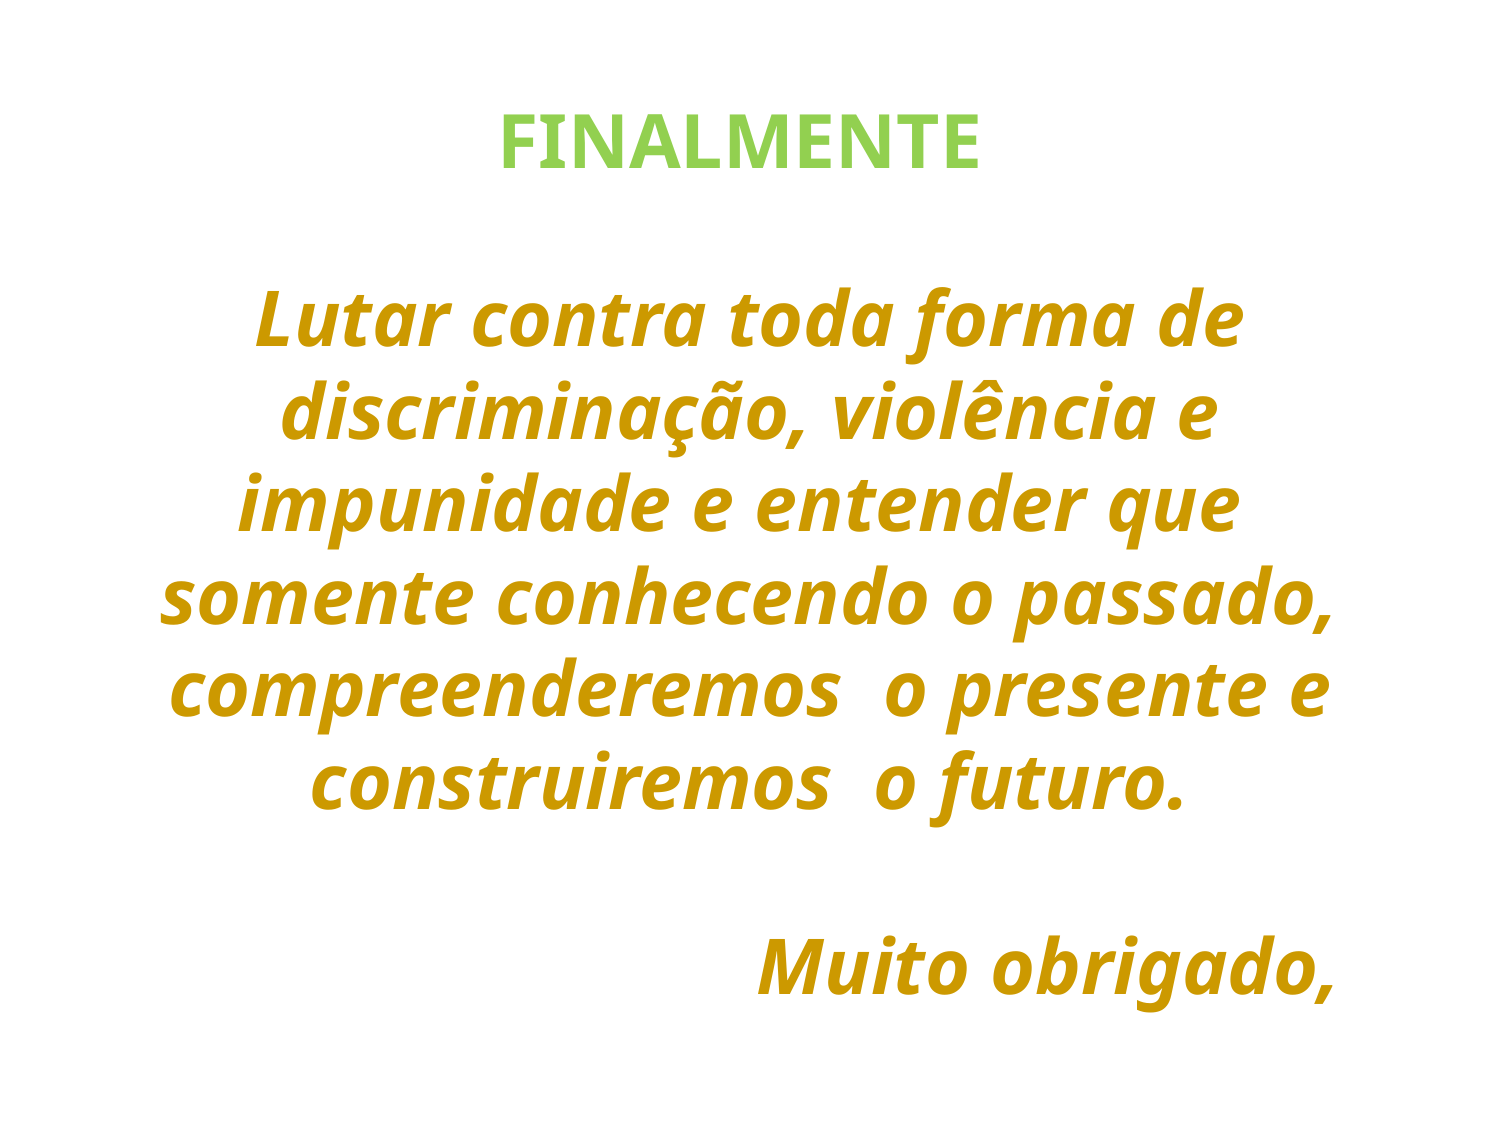

# FINALMENTE
Lutar contra toda forma de discriminação, violência e impunidade e entender que somente conhecendo o passado, compreenderemos o presente e construiremos o futuro.
 Muito obrigado,